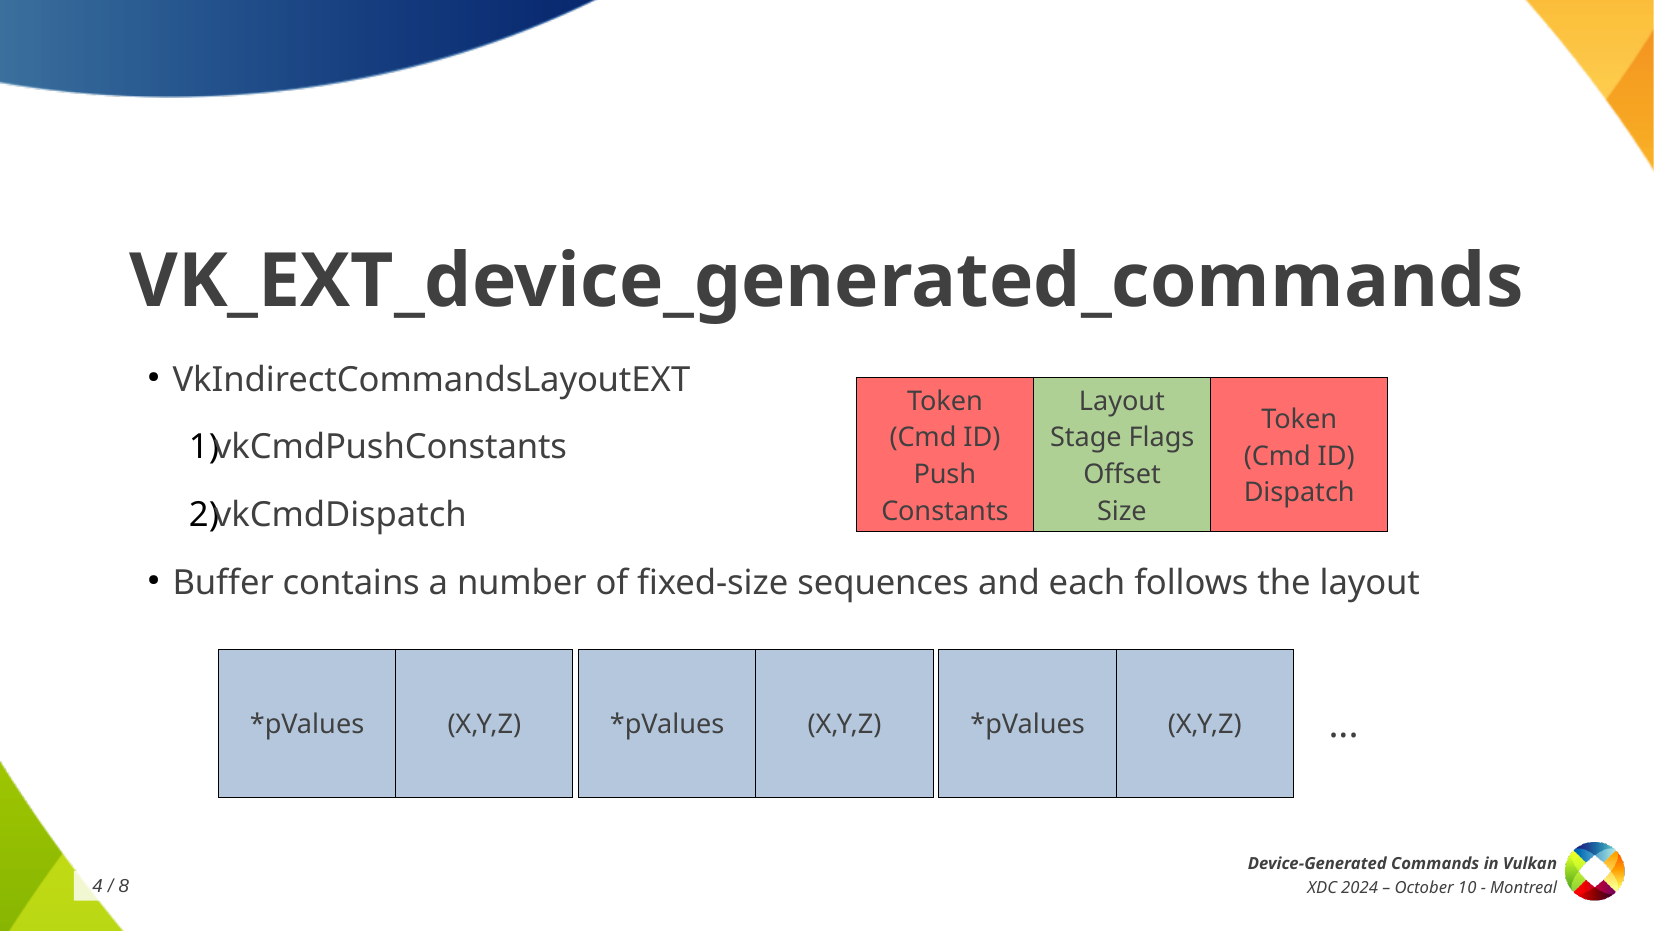

# VK_EXT_device_generated_commands
VkIndirectCommandsLayoutEXT
vkCmdPushConstants
vkCmdDispatch
Buffer contains a number of fixed-size sequences and each follows the layout
Token
(Cmd ID)
Push
Constants
Layout
Stage Flags
Offset
Size
Token
(Cmd ID)
Dispatch
*pValues
(X,Y,Z)
*pValues
(X,Y,Z)
*pValues
(X,Y,Z)
...
Modify the Footer for the Title - Slide Deck Title
4
Modify the Footer for the Authors and Date - Andres Gomez, June 7, 2024